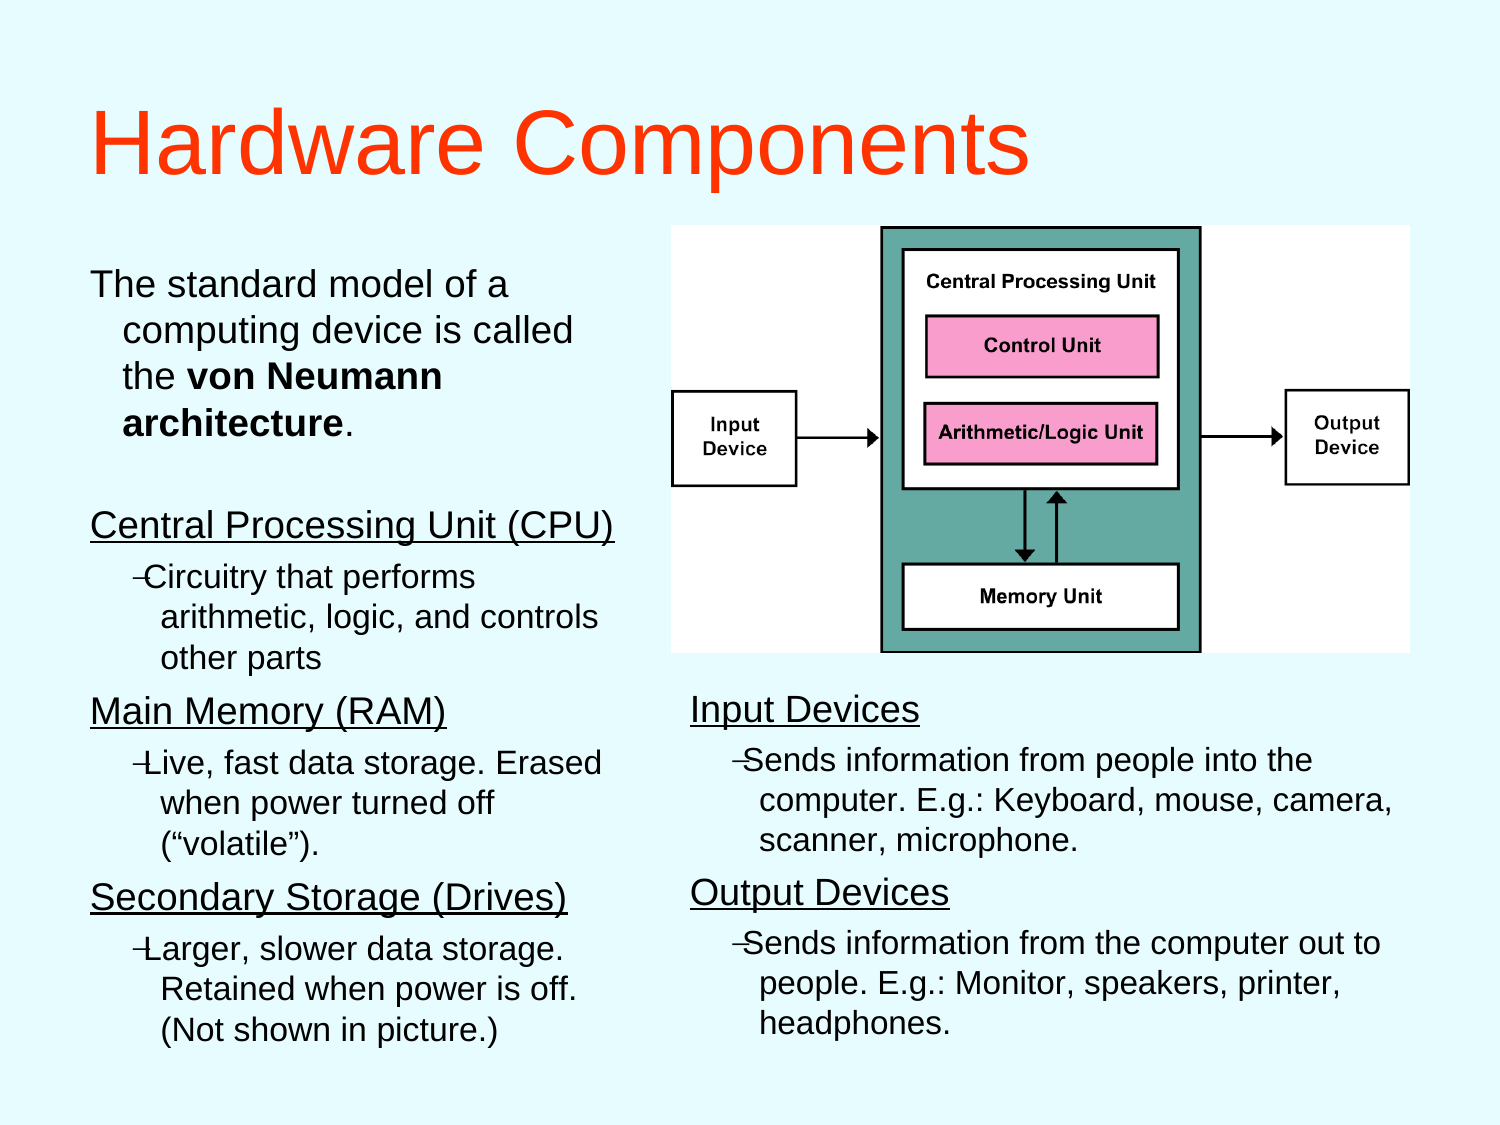

# Hardware Components
The standard model of a computing device is called the von Neumann architecture.
Central Processing Unit (CPU)
Circuitry that performs arithmetic, logic, and controls other parts
Main Memory (RAM)
Live, fast data storage. Erased when power turned off (“volatile”).
Secondary Storage (Drives)
Larger, slower data storage. Retained when power is off. (Not shown in picture.)
Input Devices
Sends information from people into the computer. E.g.: Keyboard, mouse, camera, scanner, microphone.
Output Devices
Sends information from the computer out to people. E.g.: Monitor, speakers, printer, headphones.